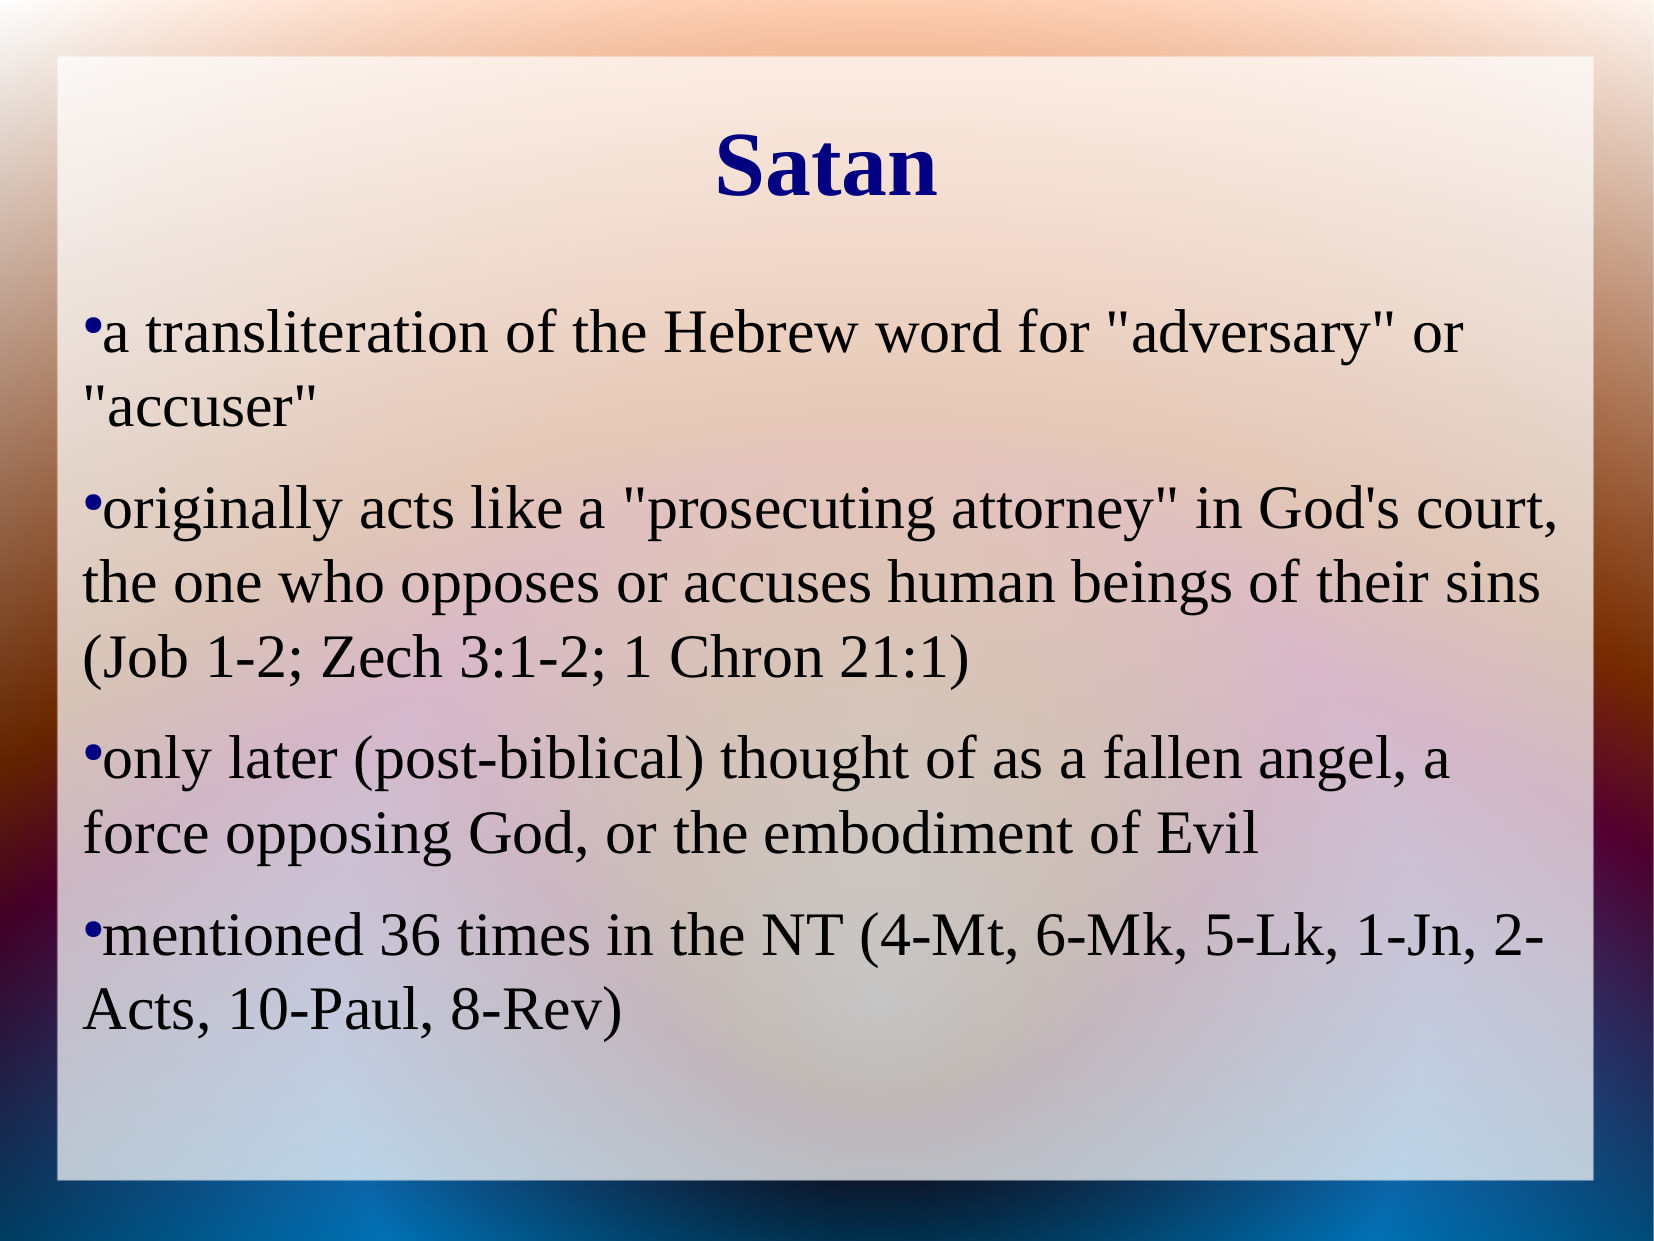

# Satan
a transliteration of the Hebrew word for "adversary" or "accuser"
originally acts like a "prosecuting attorney" in God's court, the one who opposes or accuses human beings of their sins (Job 1-2; Zech 3:1-2; 1 Chron 21:1)
only later (post-biblical) thought of as a fallen angel, a force opposing God, or the embodiment of Evil
mentioned 36 times in the NT (4-Mt, 6-Mk, 5-Lk, 1-Jn, 2-Acts, 10-Paul, 8-Rev)